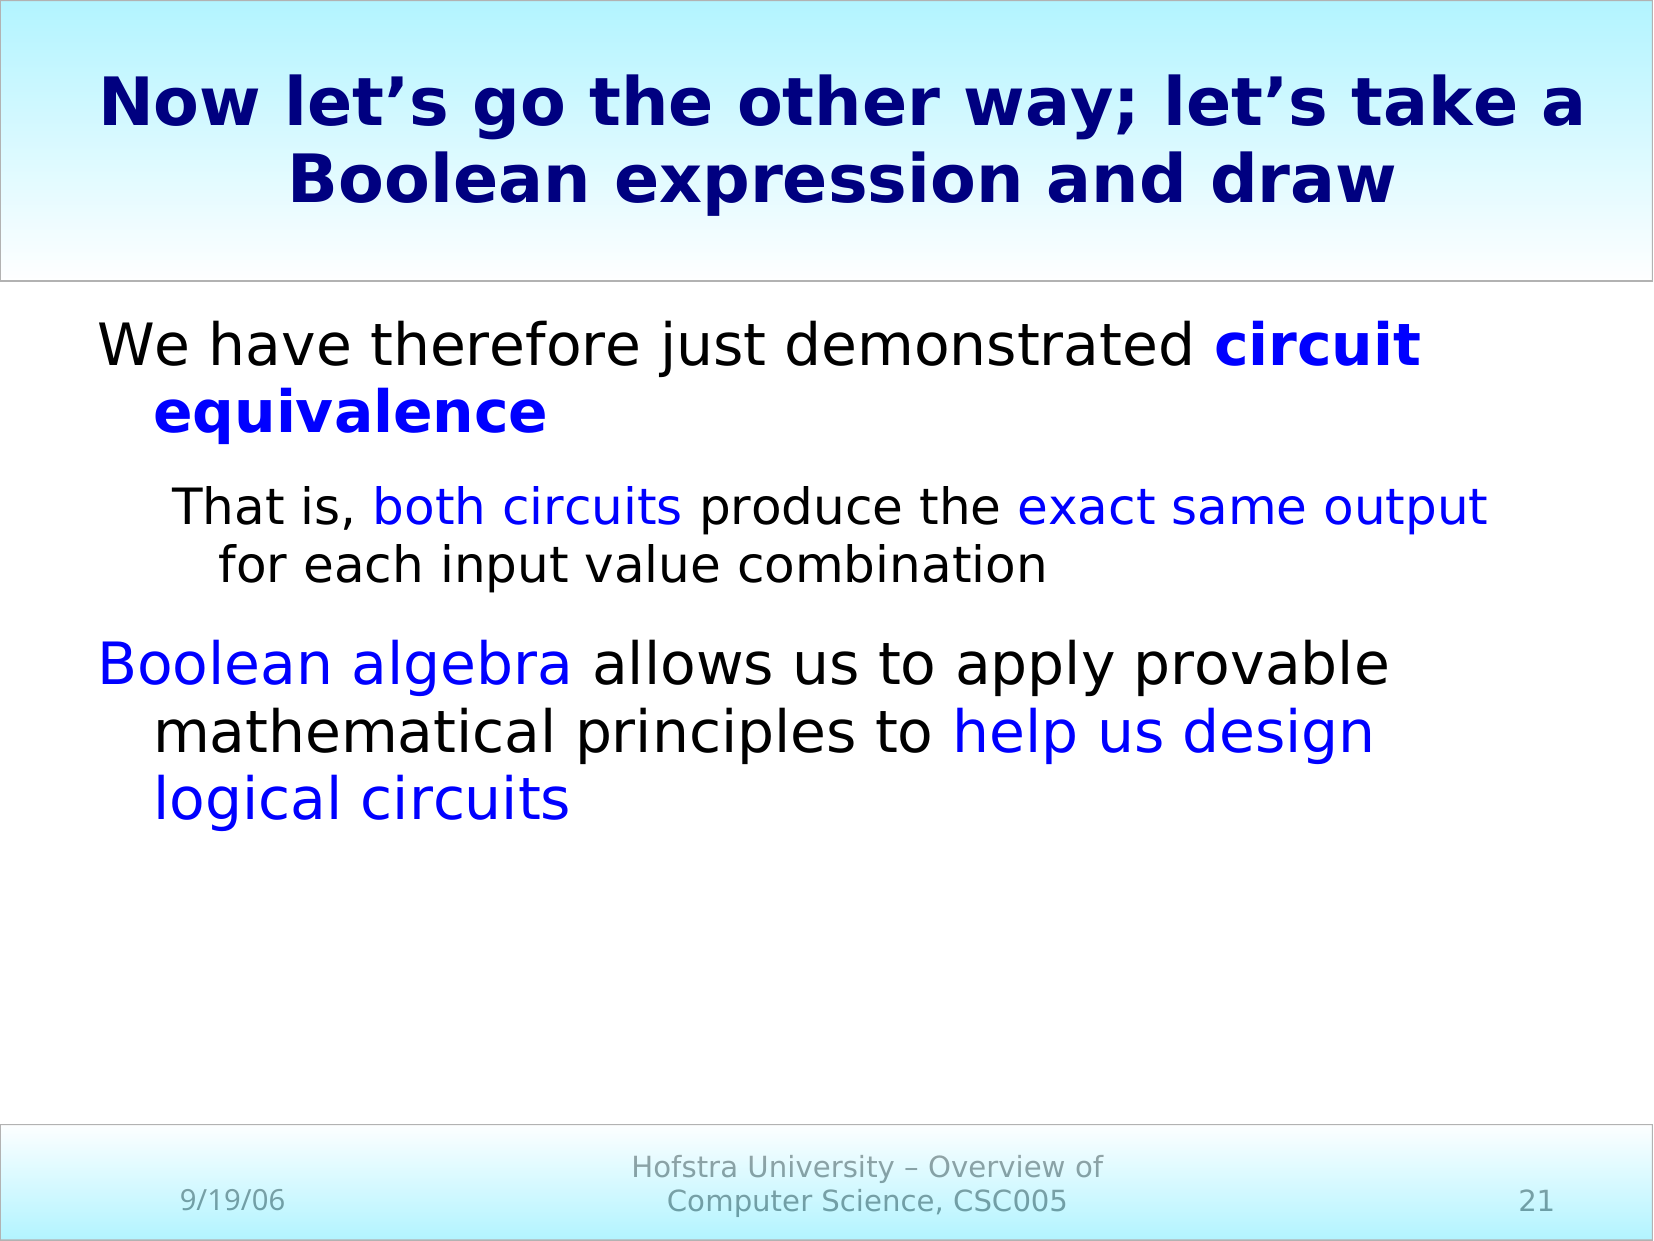

# Now let’s go the other way; let’s take a Boolean expression and draw
We have therefore just demonstrated circuit equivalence
That is, both circuits produce the exact same output for each input value combination
Boolean algebra allows us to apply provable mathematical principles to help us design
logical circuits
09/27/06
21